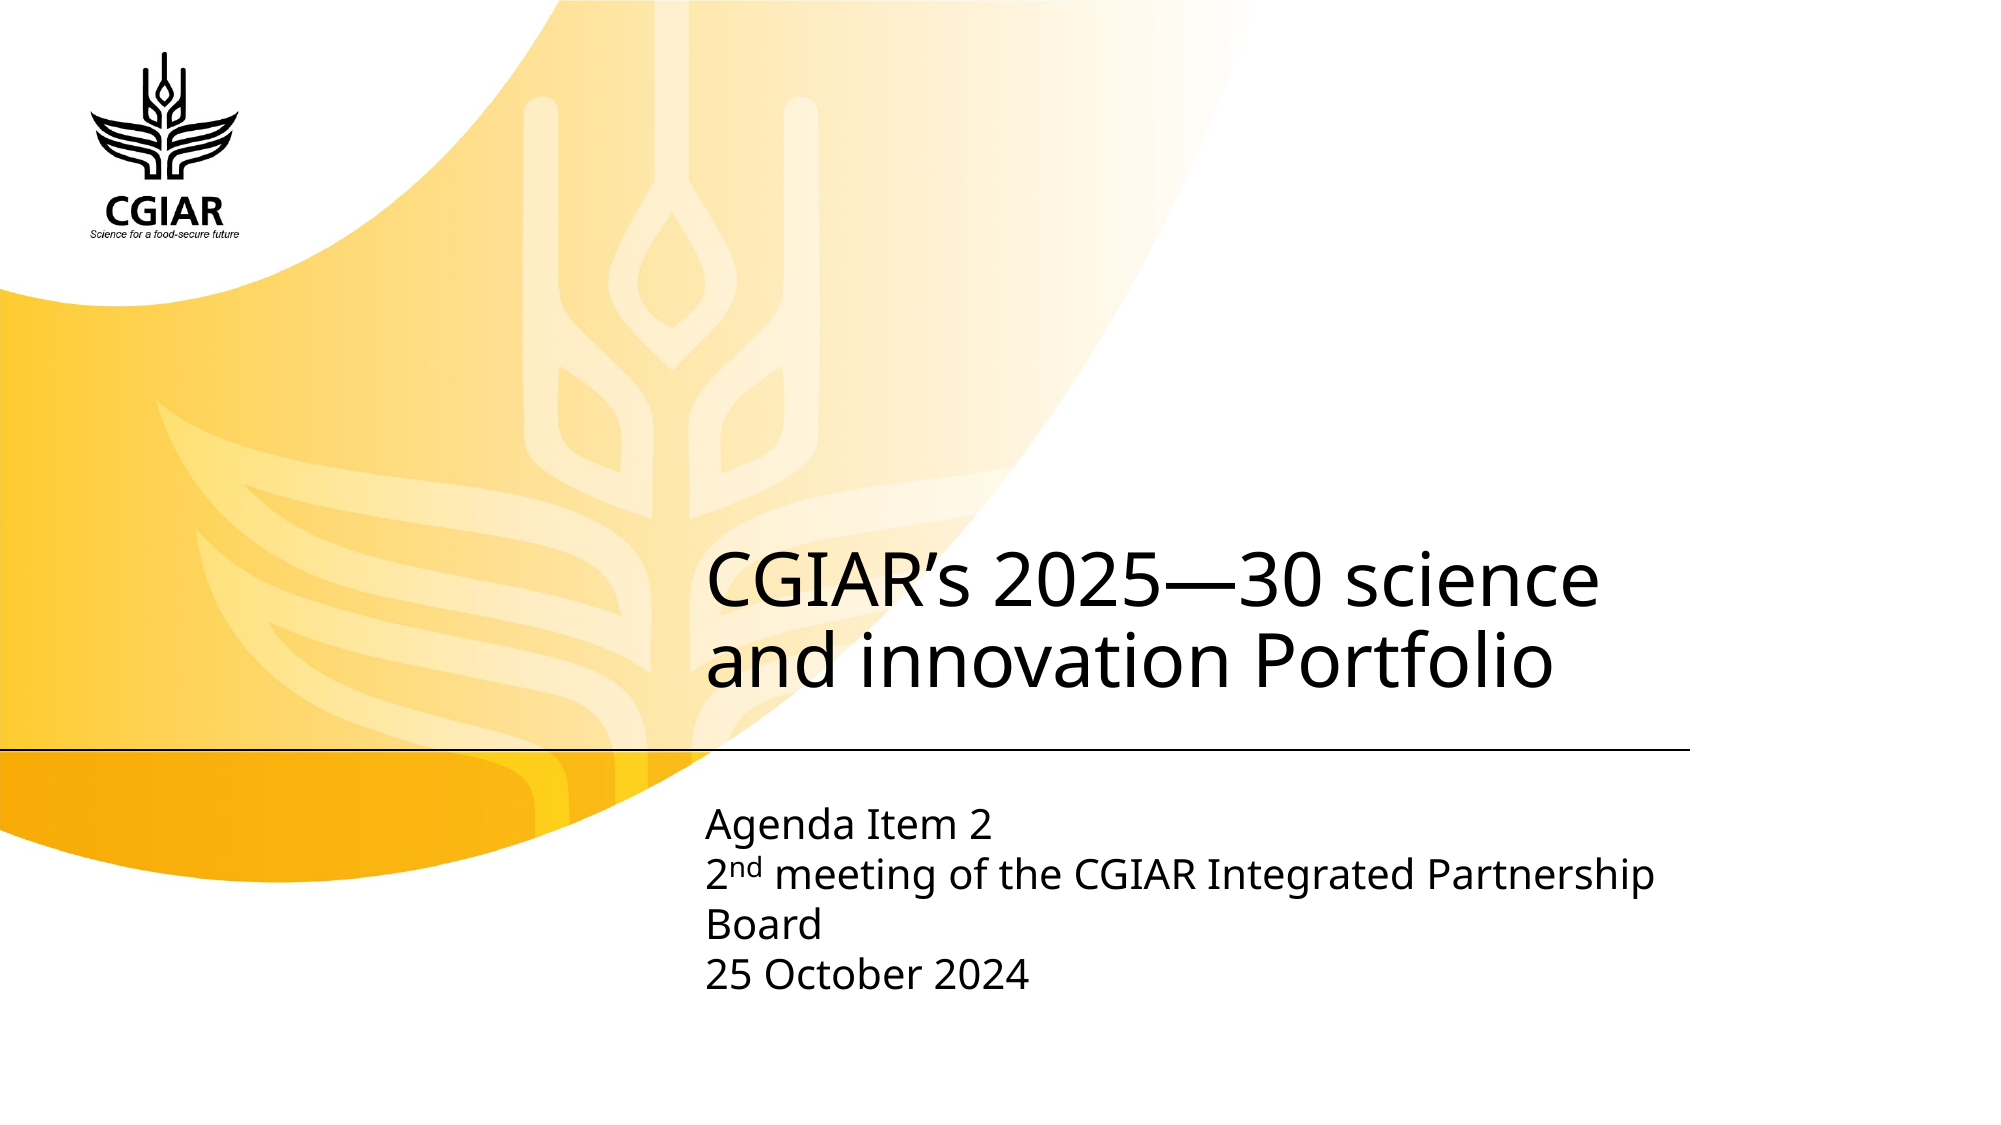

# CGIAR’s 2025—30 science and innovation Portfolio
Agenda Item 2
2nd meeting of the CGIAR Integrated Partnership Board
25 October 2024